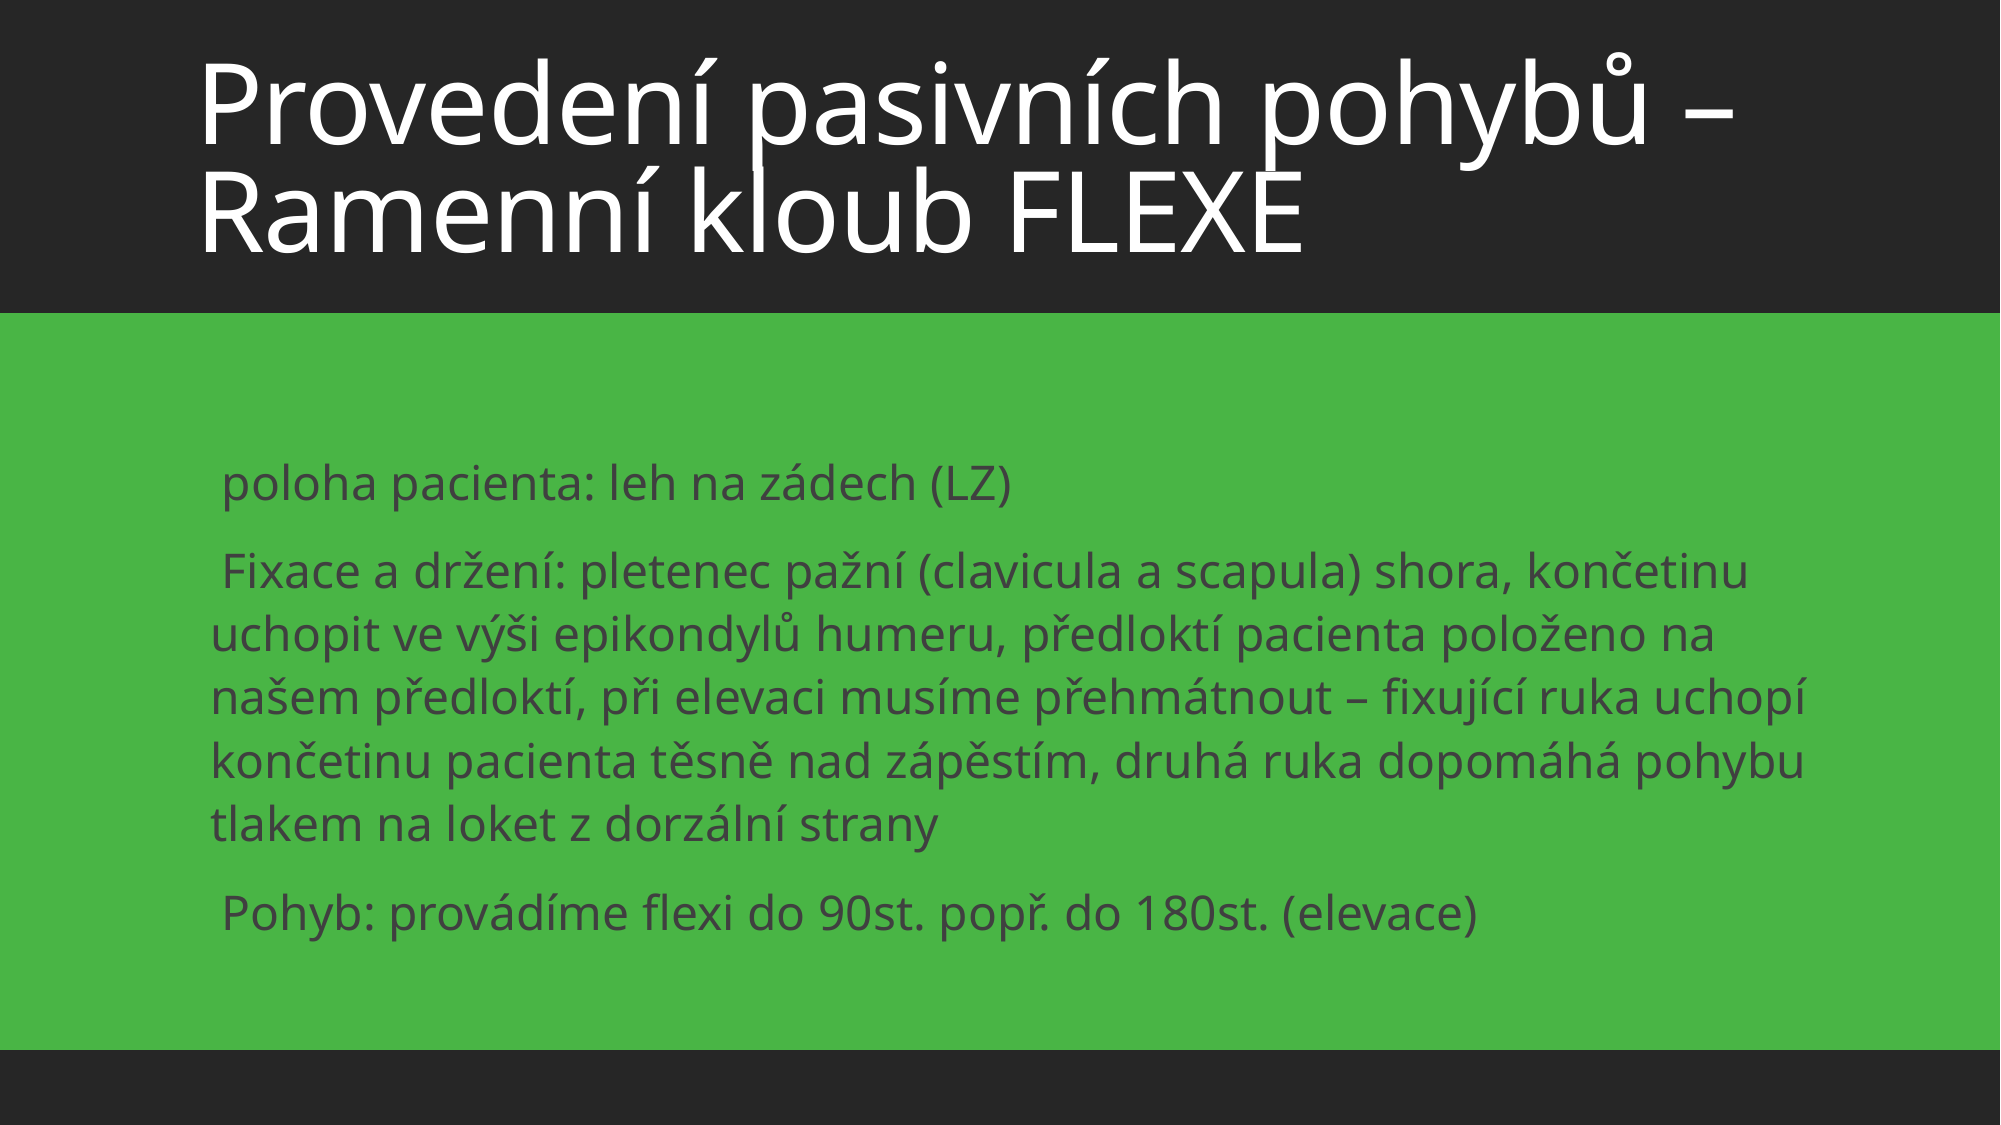

# Provedení pasivních pohybů – Ramenní kloub FLEXE
 poloha pacienta: leh na zádech (LZ)
 Fixace a držení: pletenec pažní (clavicula a scapula) shora, končetinu uchopit ve výši epikondylů humeru, předloktí pacienta položeno na našem předloktí, při elevaci musíme přehmátnout – fixující ruka uchopí končetinu pacienta těsně nad zápěstím, druhá ruka dopomáhá pohybu tlakem na loket z dorzální strany
 Pohyb: provádíme flexi do 90st. popř. do 180st. (elevace)